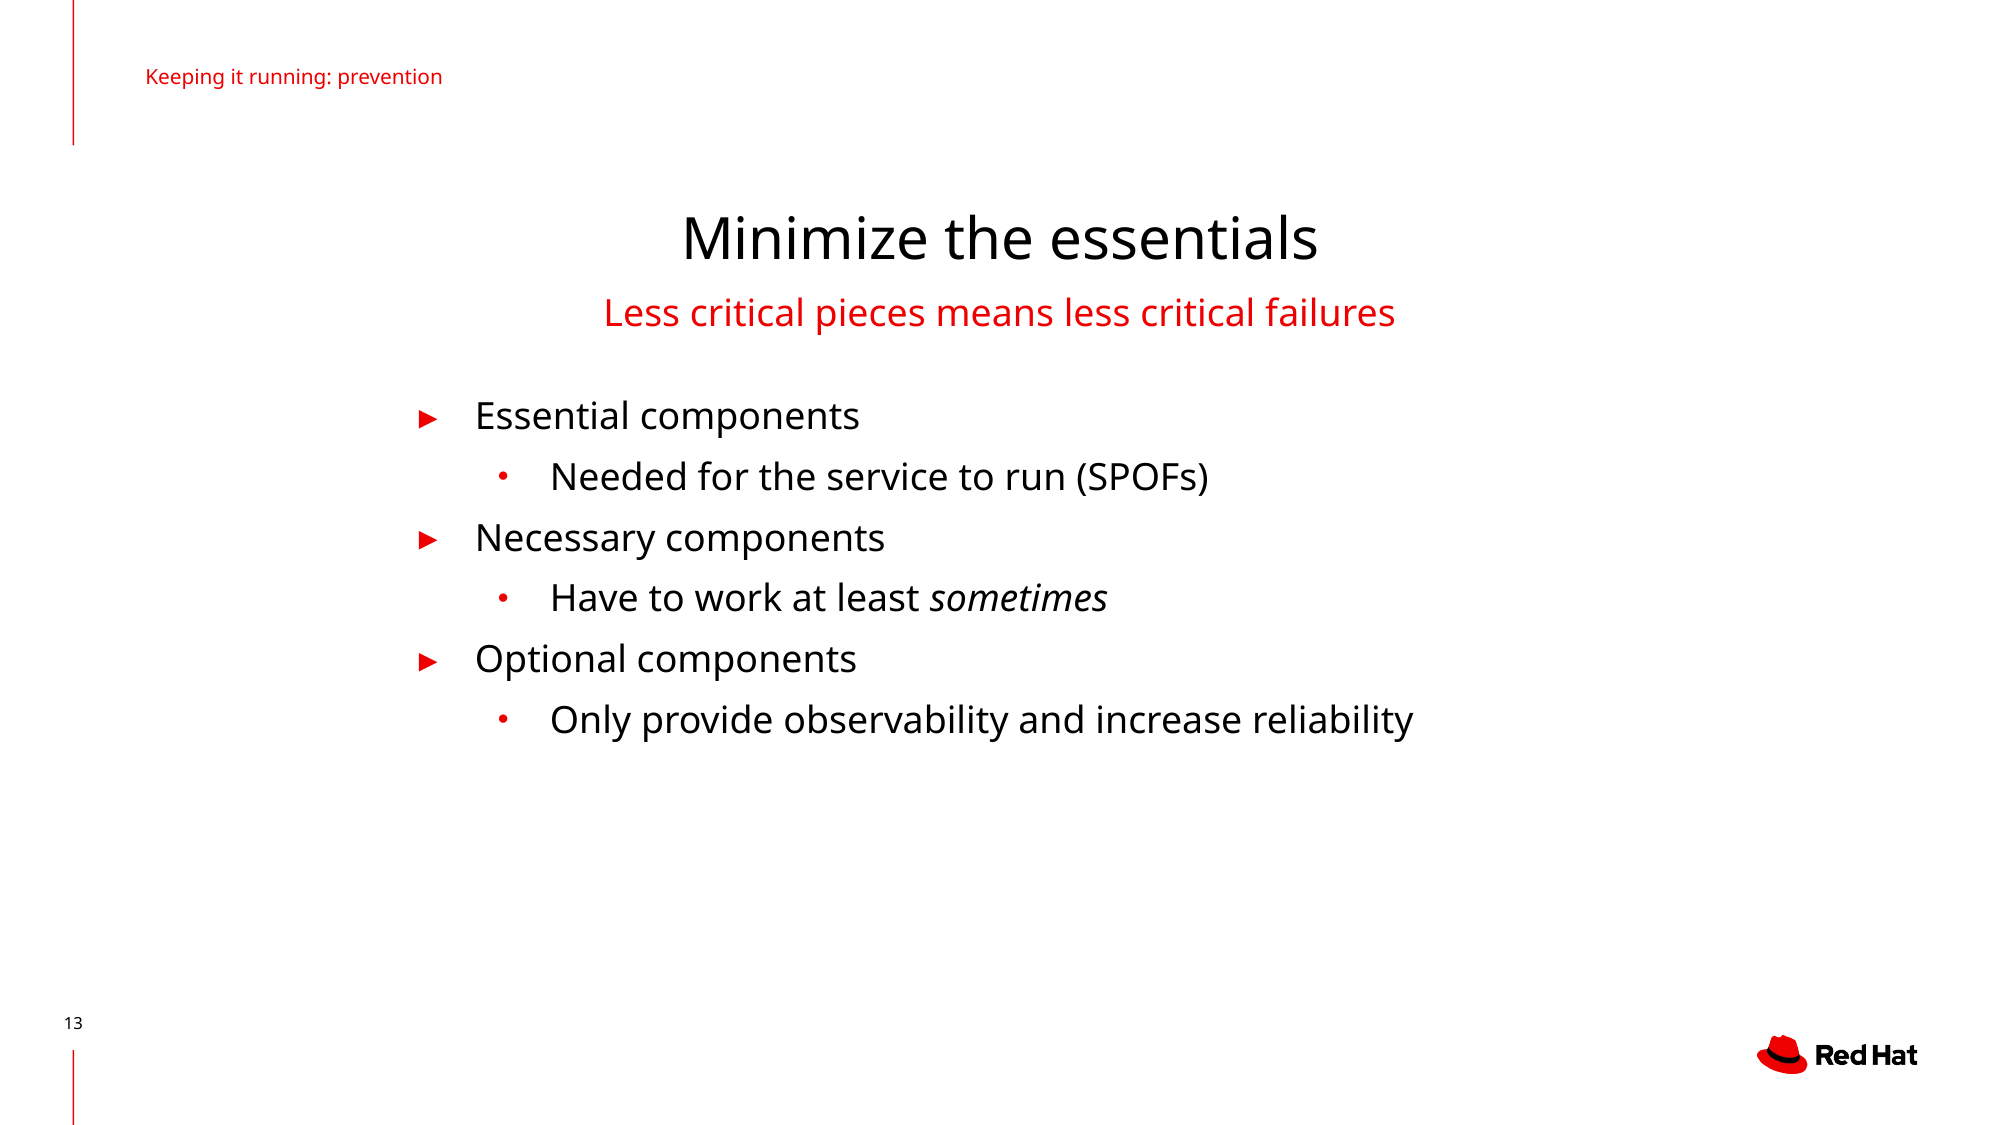

# Keeping it running: prevention
Minimize the essentials
Less critical pieces means less critical failures
Essential components
Needed for the service to run (SPOFs)
Necessary components
Have to work at least sometimes
Optional components
Only provide observability and increase reliability